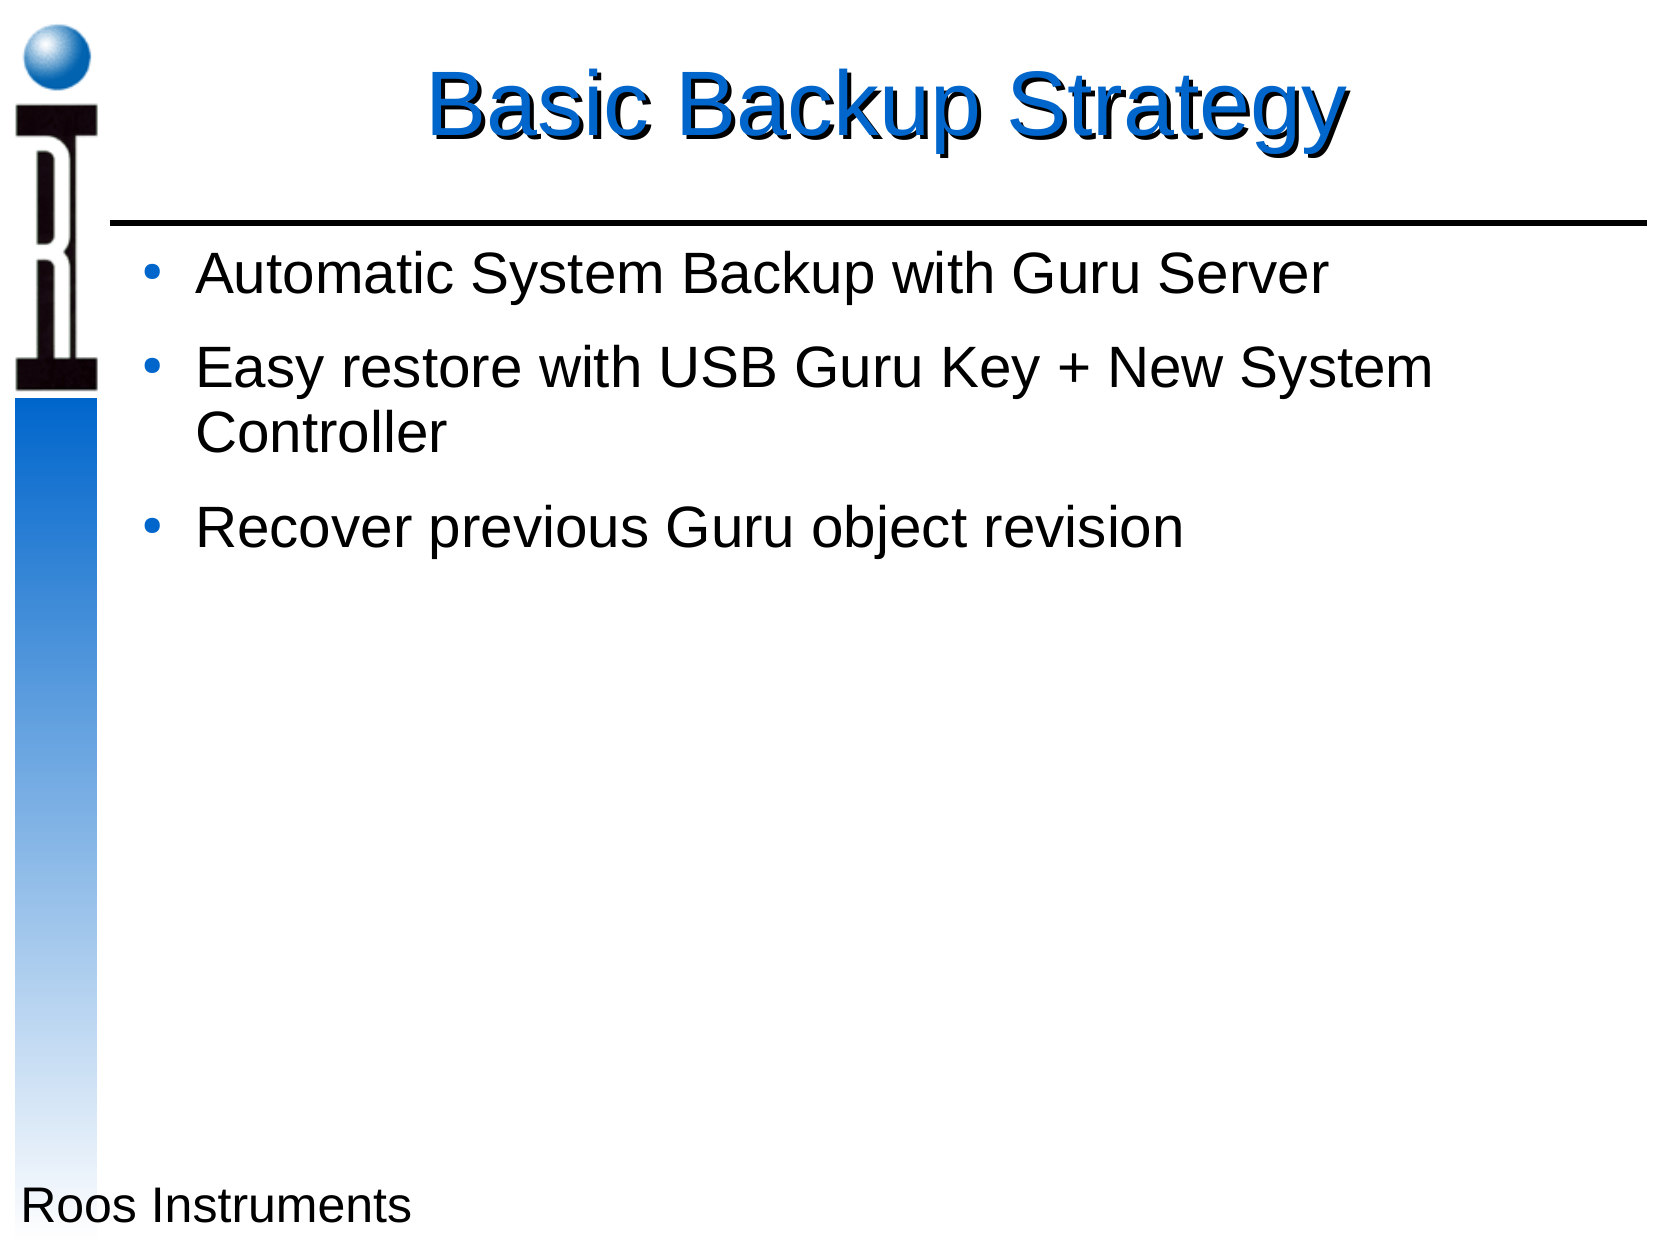

# Basic Backup Strategy
Automatic System Backup with Guru Server
Easy restore with USB Guru Key + New System Controller
Recover previous Guru object revision